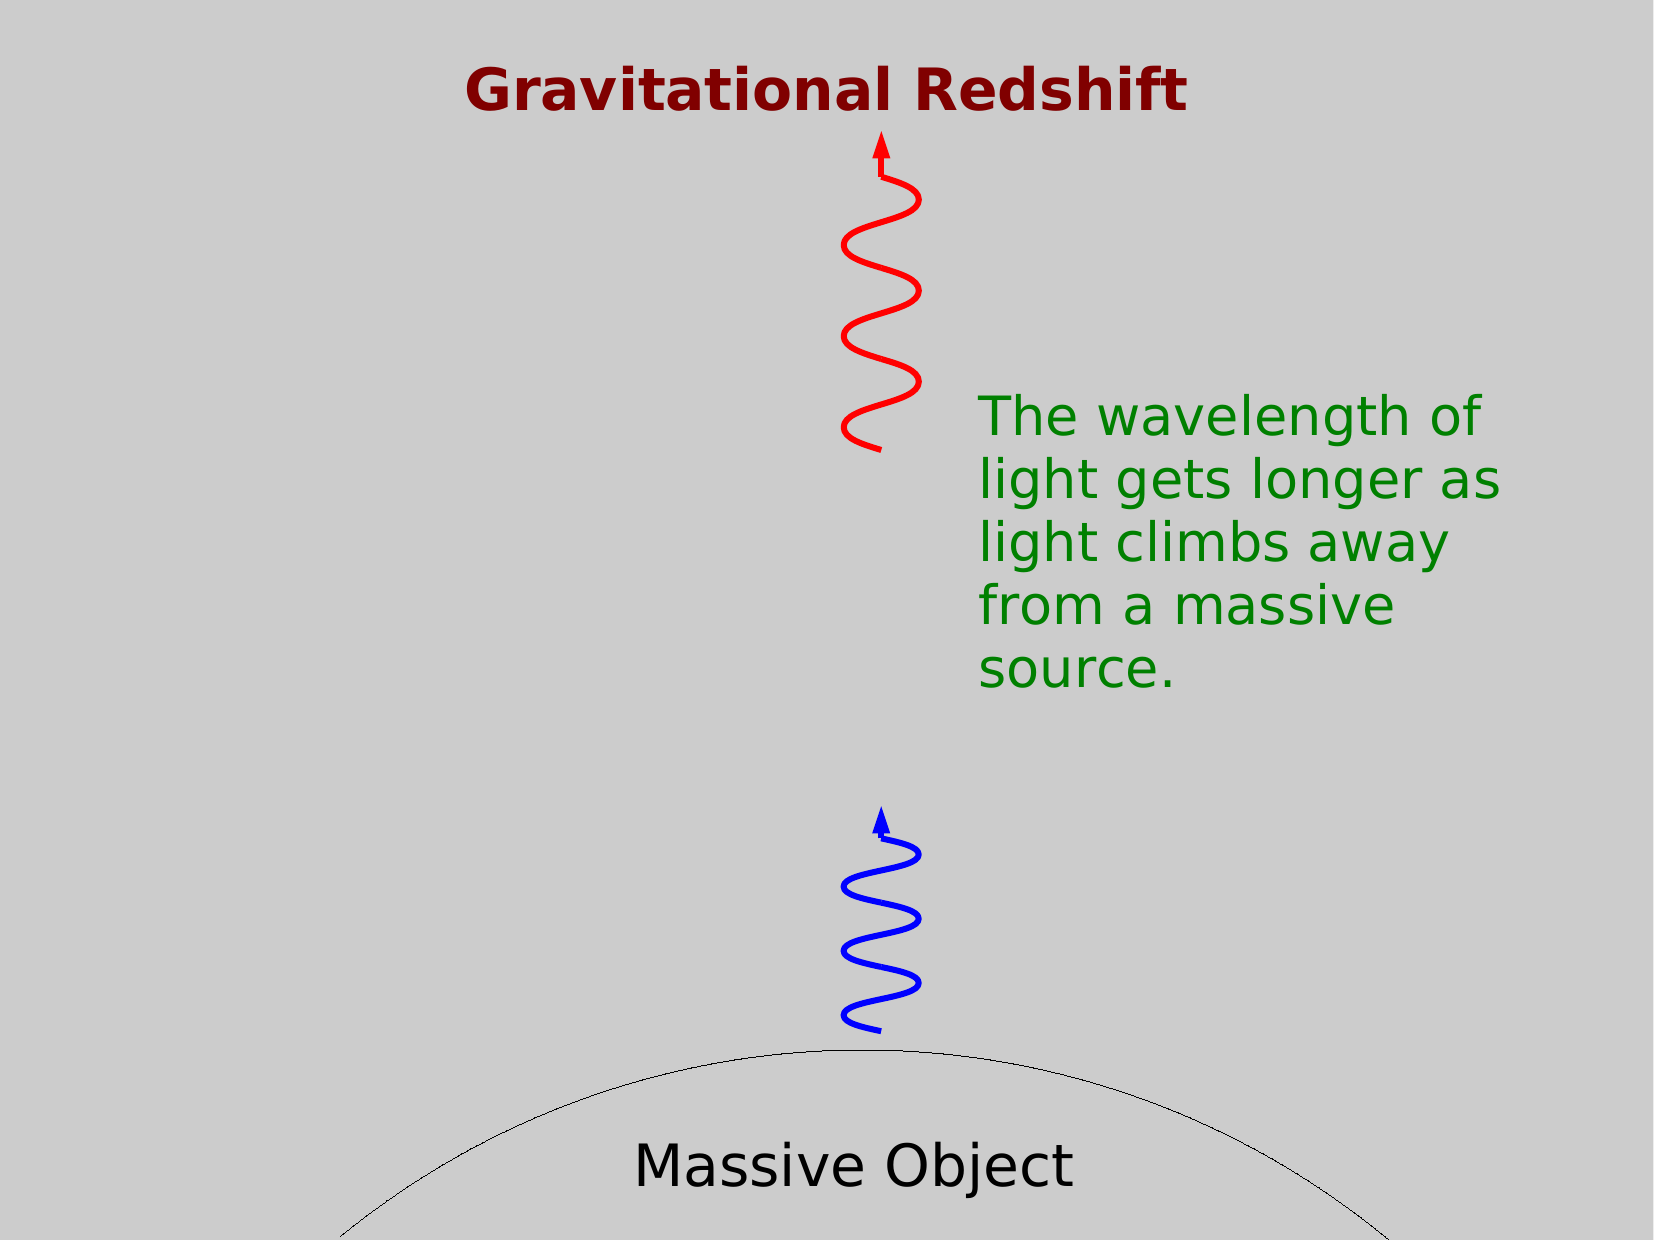

Gravitational Redshift
The wavelength of light gets longer as light climbs away from a massive source.
Massive Object